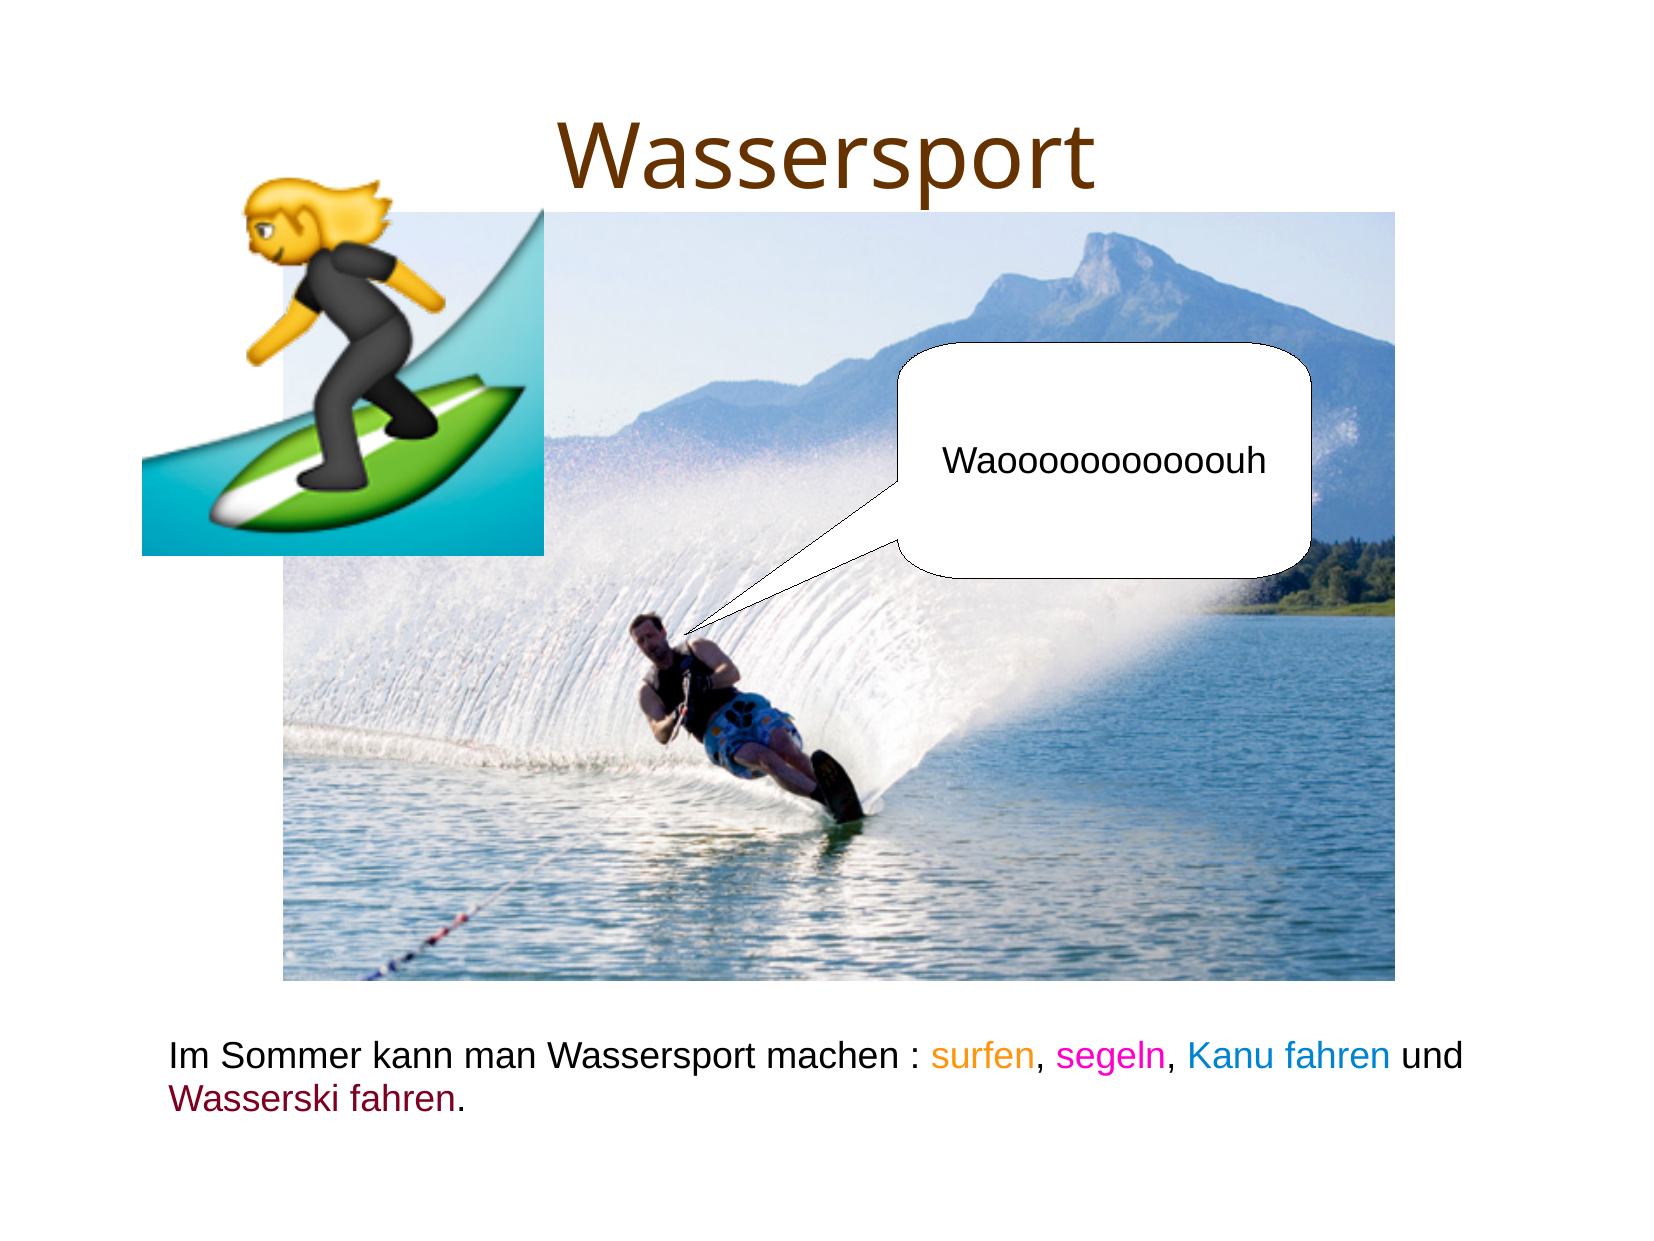

# Wassersport
Waooooooooooouh
Im Sommer kann man Wassersport machen : surfen, segeln, Kanu fahren und Wasserski fahren.